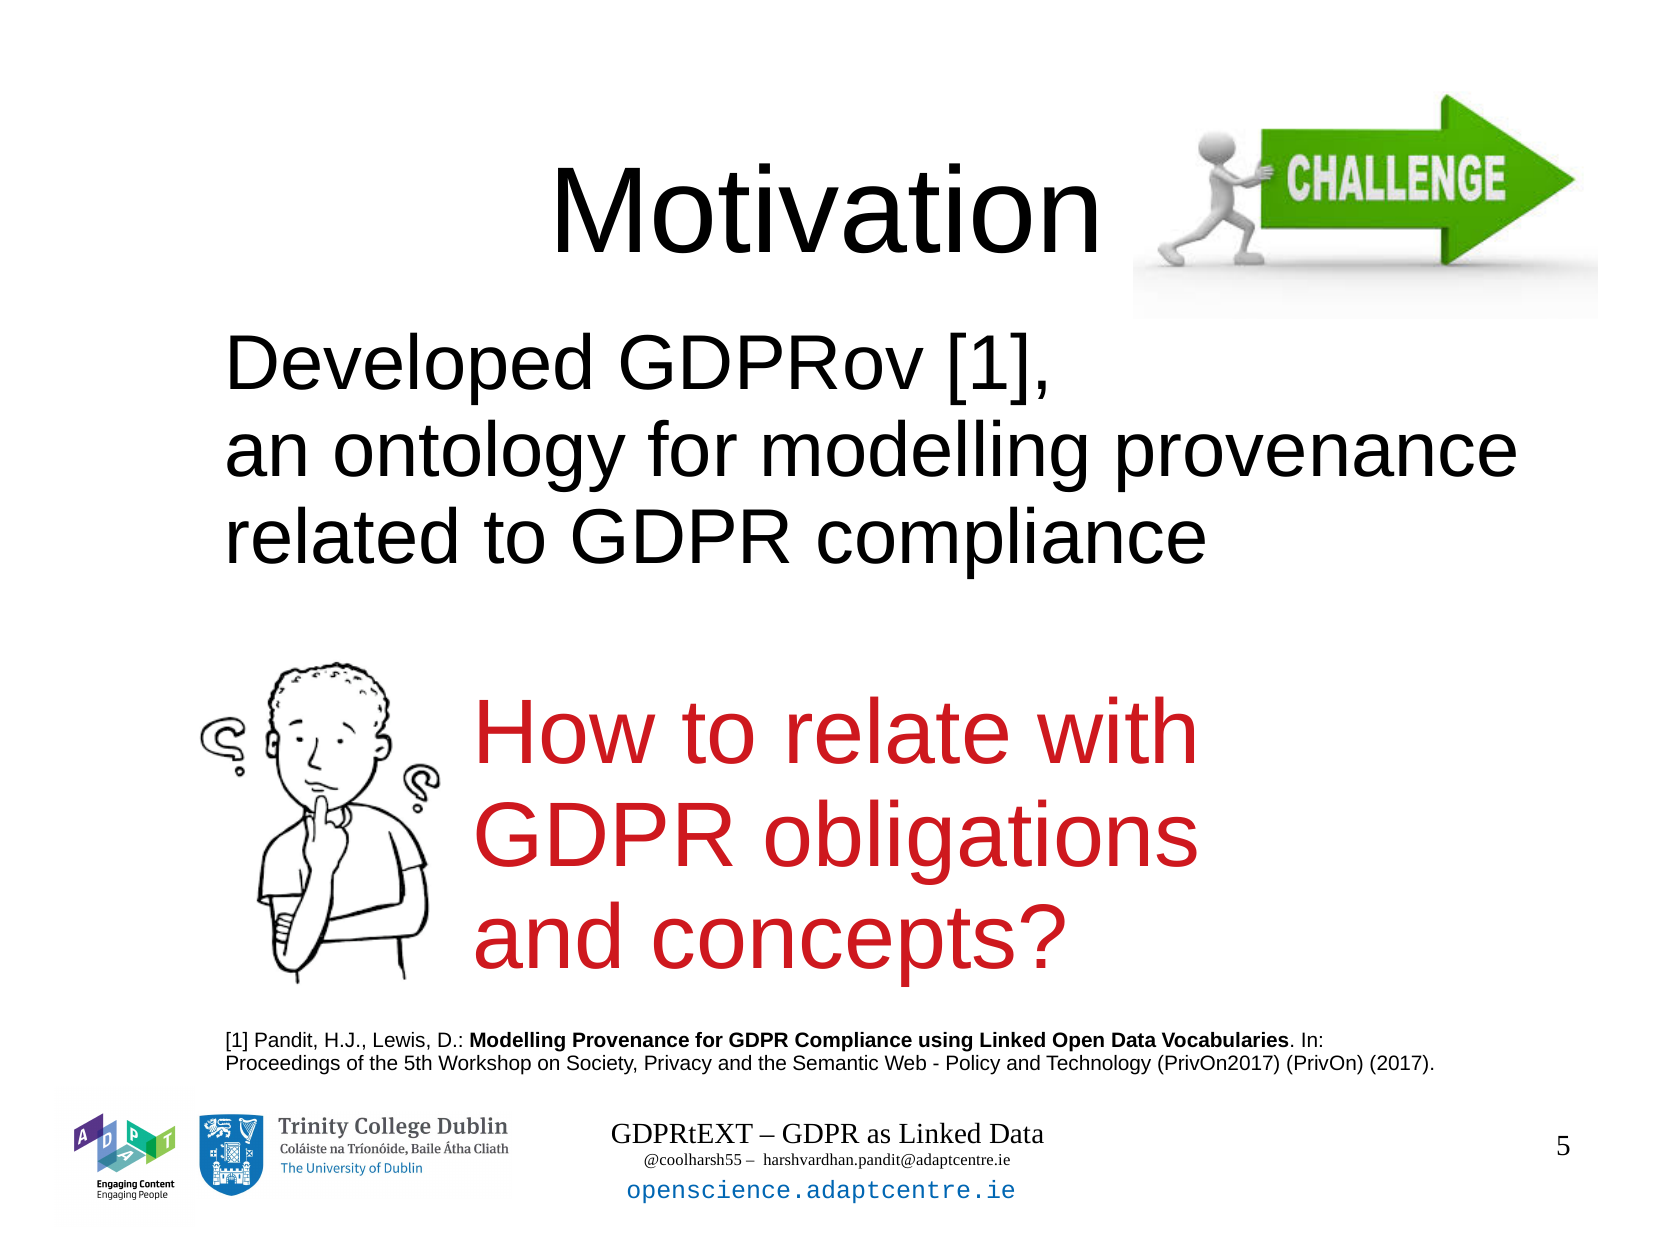

# Motivation
Developed GDPRov [1],
an ontology for modelling provenance related to GDPR compliance
How to relate with GDPR obligations and concepts?
[1] Pandit, H.J., Lewis, D.: Modelling Provenance for GDPR Compliance using Linked Open Data Vocabularies. In: Proceedings of the 5th Workshop on Society, Privacy and the Semantic Web - Policy and Technology (PrivOn2017) (PrivOn) (2017).
5